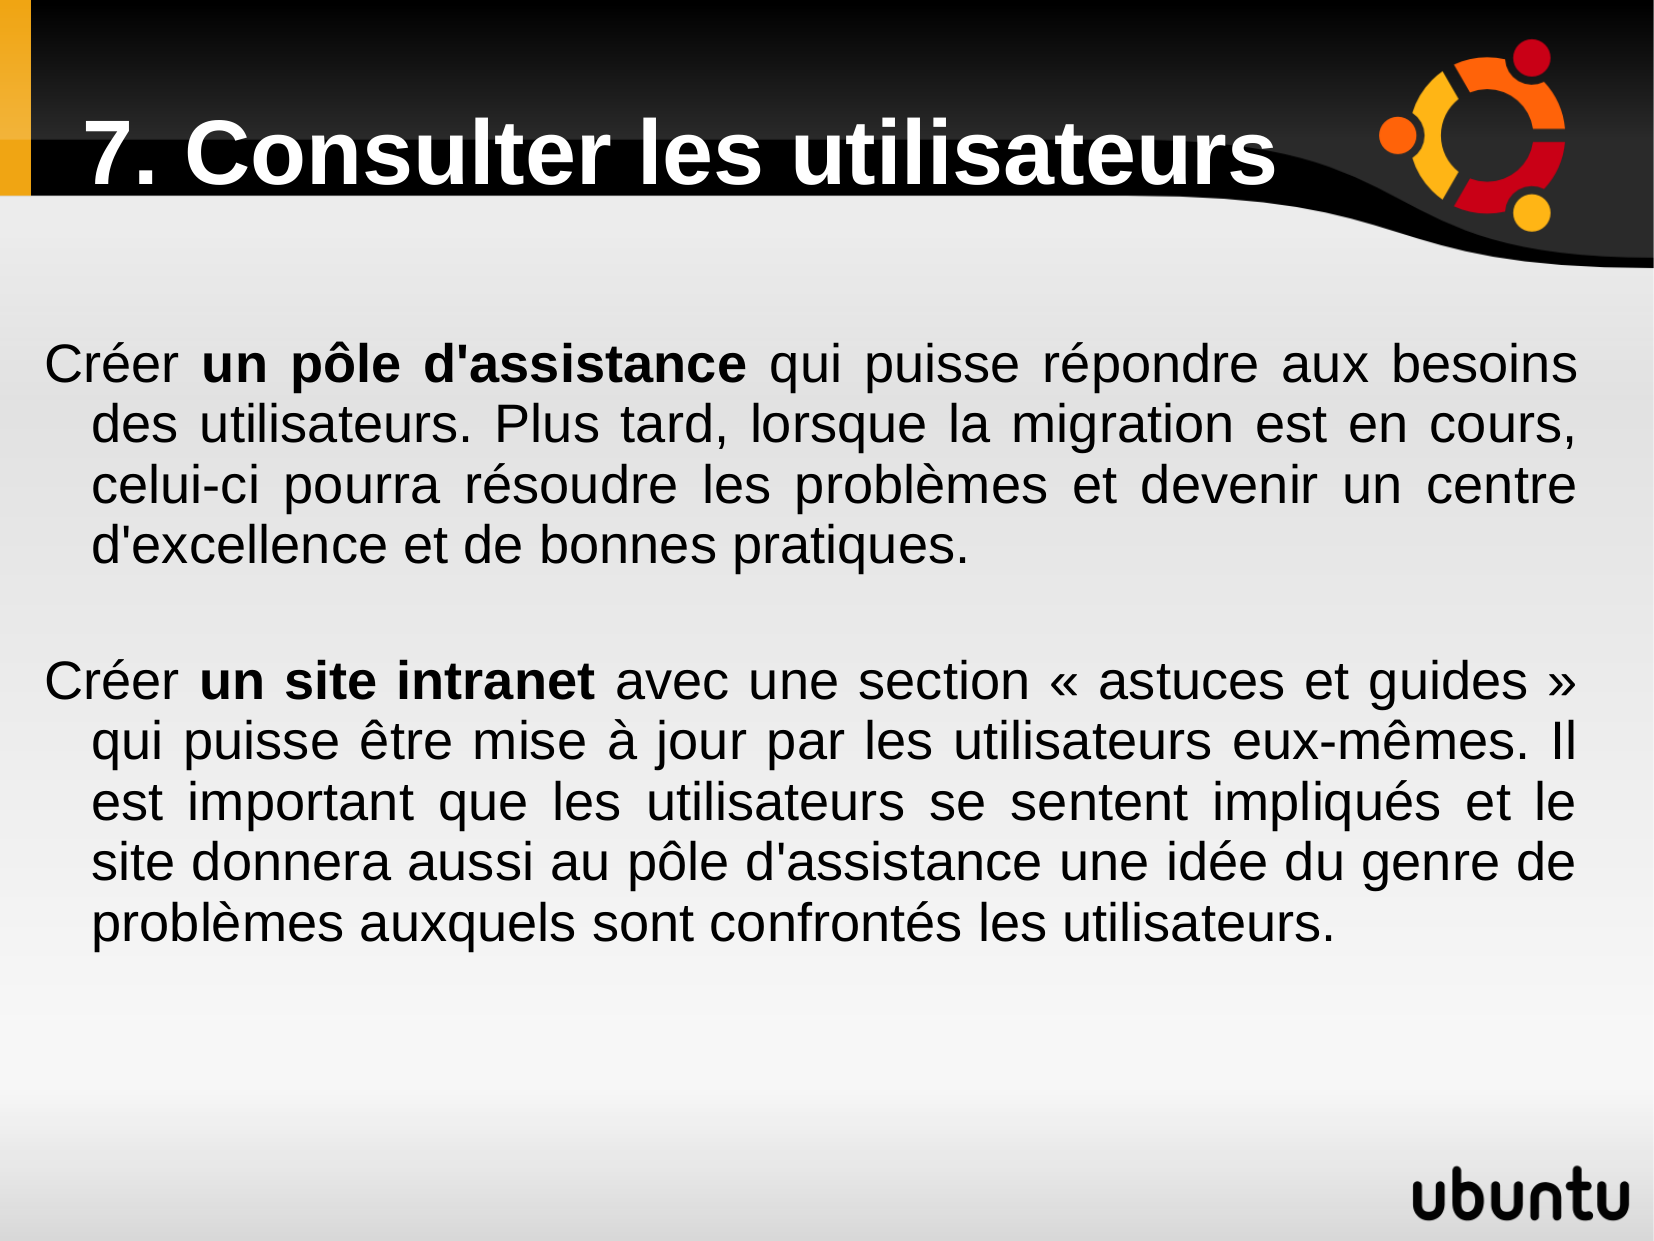

# 7. Consulter les utilisateurs
Créer un pôle d'assistance qui puisse répondre aux besoins des utilisateurs. Plus tard, lorsque la migration est en cours, celui-ci pourra résoudre les problèmes et devenir un centre d'excellence et de bonnes pratiques.
Créer un site intranet avec une section « astuces et guides » qui puisse être mise à jour par les utilisateurs eux-mêmes. Il est important que les utilisateurs se sentent impliqués et le site donnera aussi au pôle d'assistance une idée du genre de problèmes auxquels sont confrontés les utilisateurs.